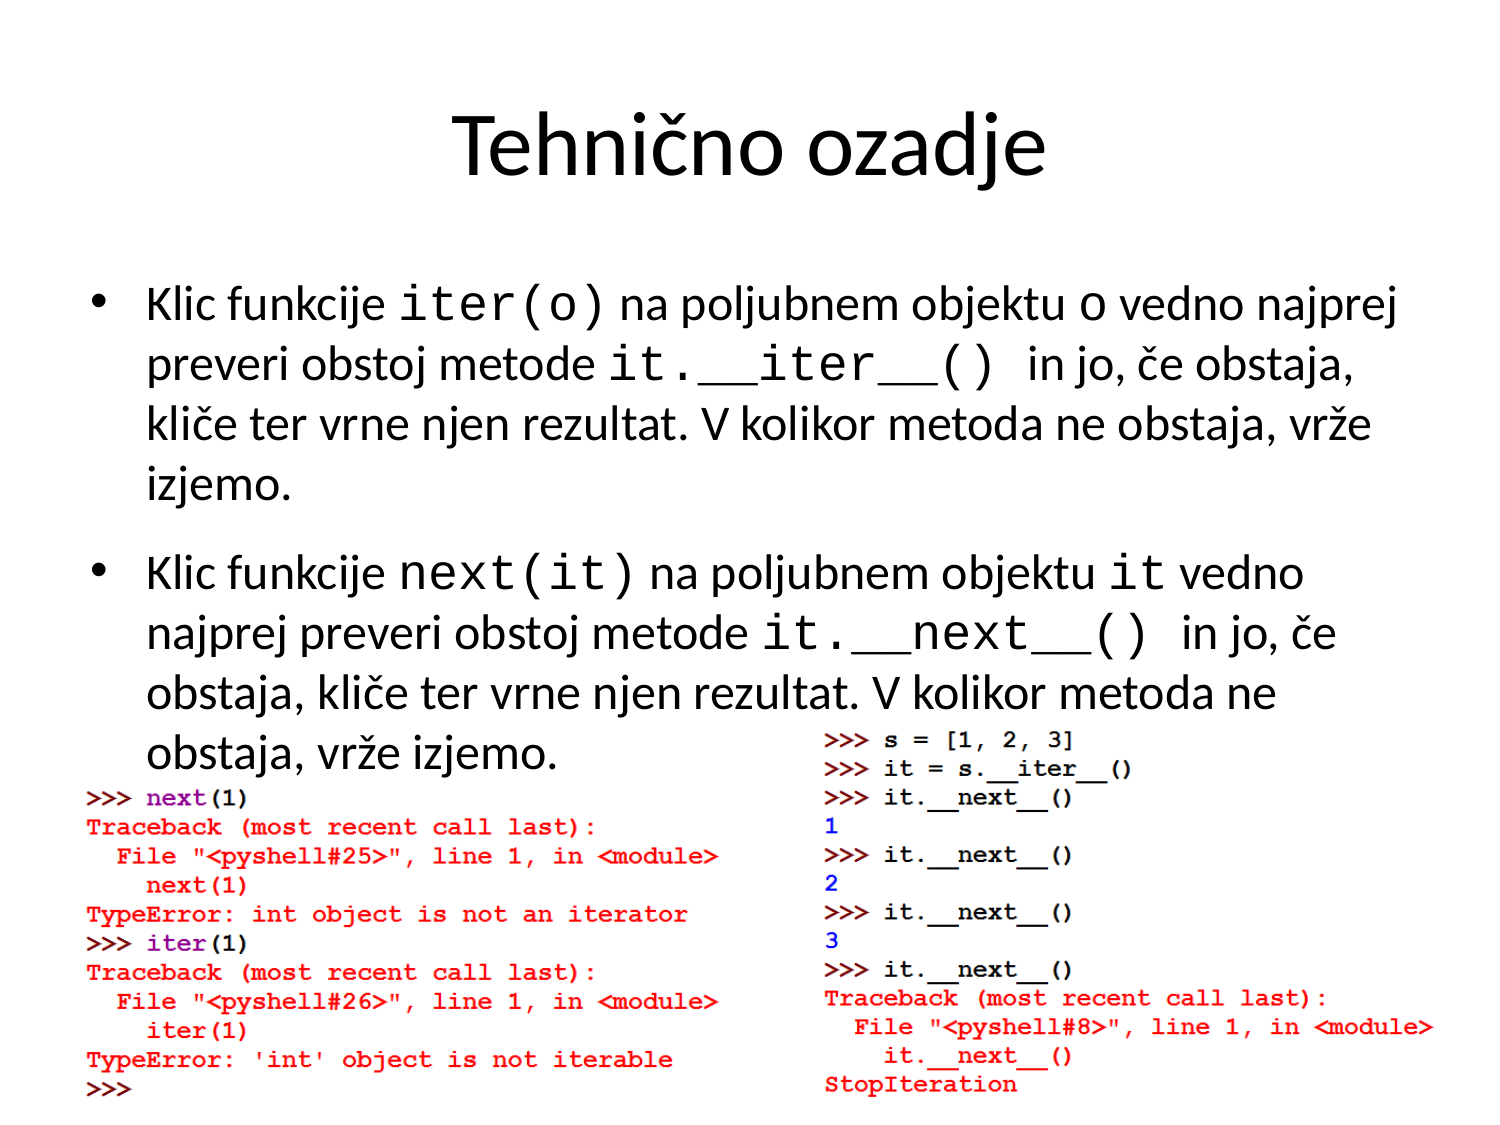

# Tehnično ozadje
Klic funkcije iter(o) na poljubnem objektu o vedno najprej preveri obstoj metode it.__iter__() in jo, če obstaja, kliče ter vrne njen rezultat. V kolikor metoda ne obstaja, vrže izjemo.
Klic funkcije next(it) na poljubnem objektu it vedno najprej preveri obstoj metode it.__next__() in jo, če obstaja, kliče ter vrne njen rezultat. V kolikor metoda ne obstaja, vrže izjemo.